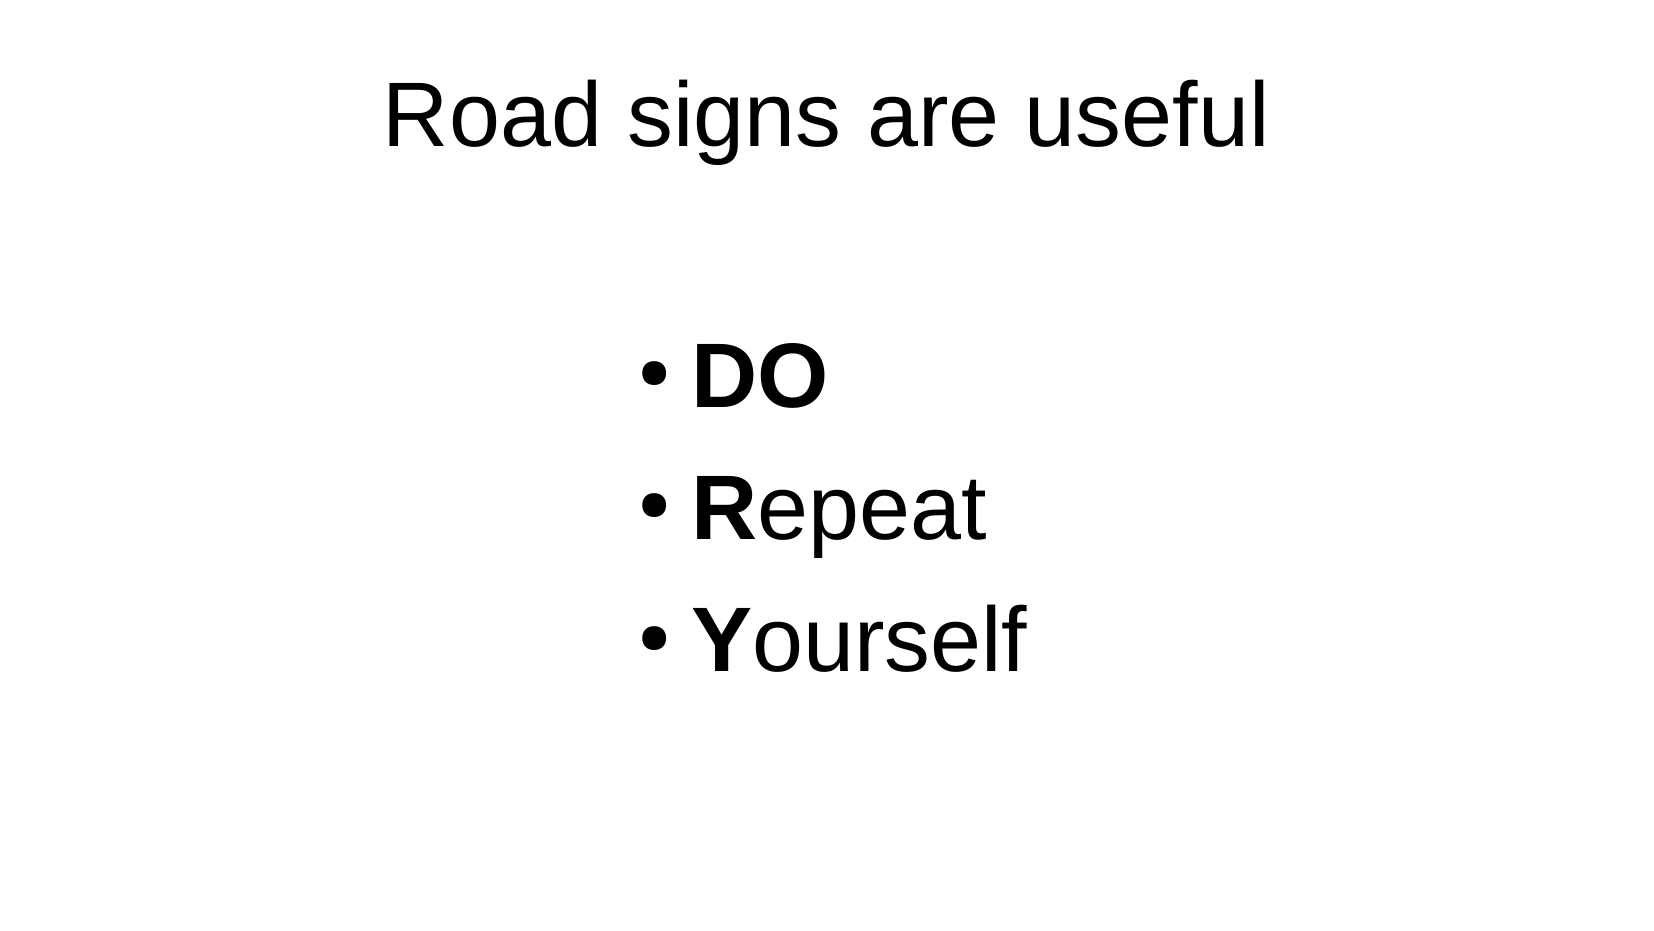

# Road signs are useful
DO
Repeat
Yourself